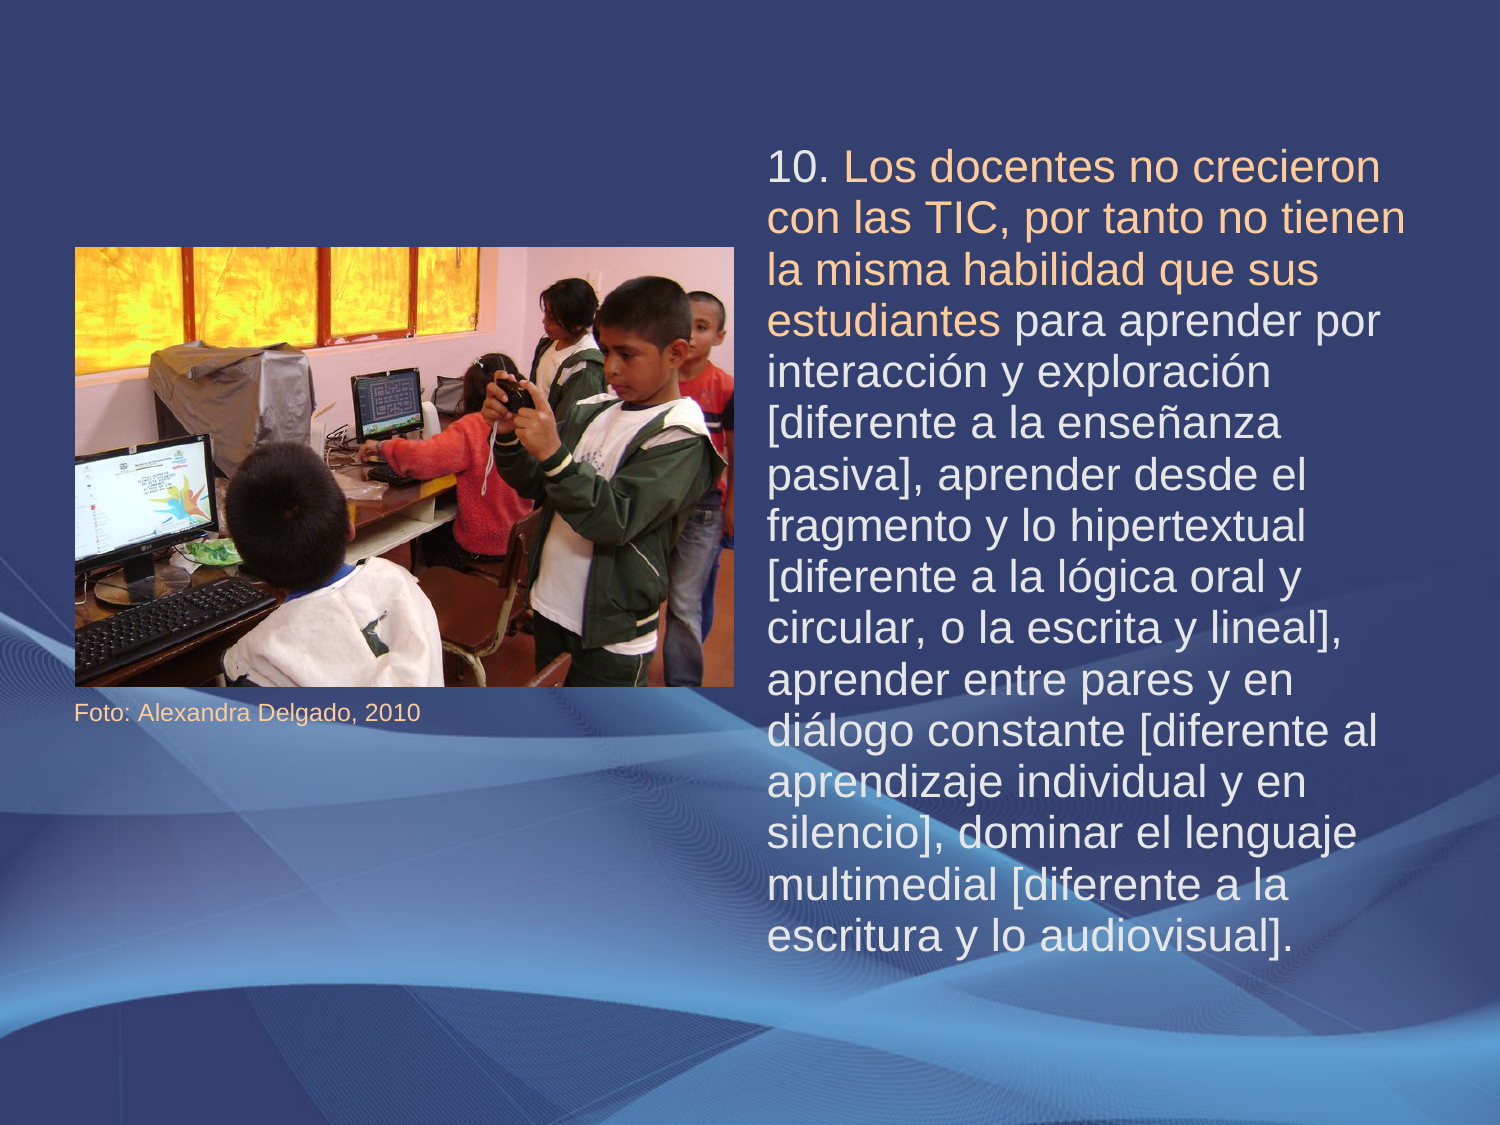

# 10. Los docentes no crecieron con las TIC, por tanto no tienen la misma habilidad que sus estudiantes para aprender por interacción y exploración [diferente a la enseñanza pasiva], aprender desde el fragmento y lo hipertextual [diferente a la lógica oral y circular, o la escrita y lineal], aprender entre pares y en diálogo constante [diferente al aprendizaje individual y en silencio], dominar el lenguaje multimedial [diferente a la escritura y lo audiovisual].
Foto: Alexandra Delgado, 2010